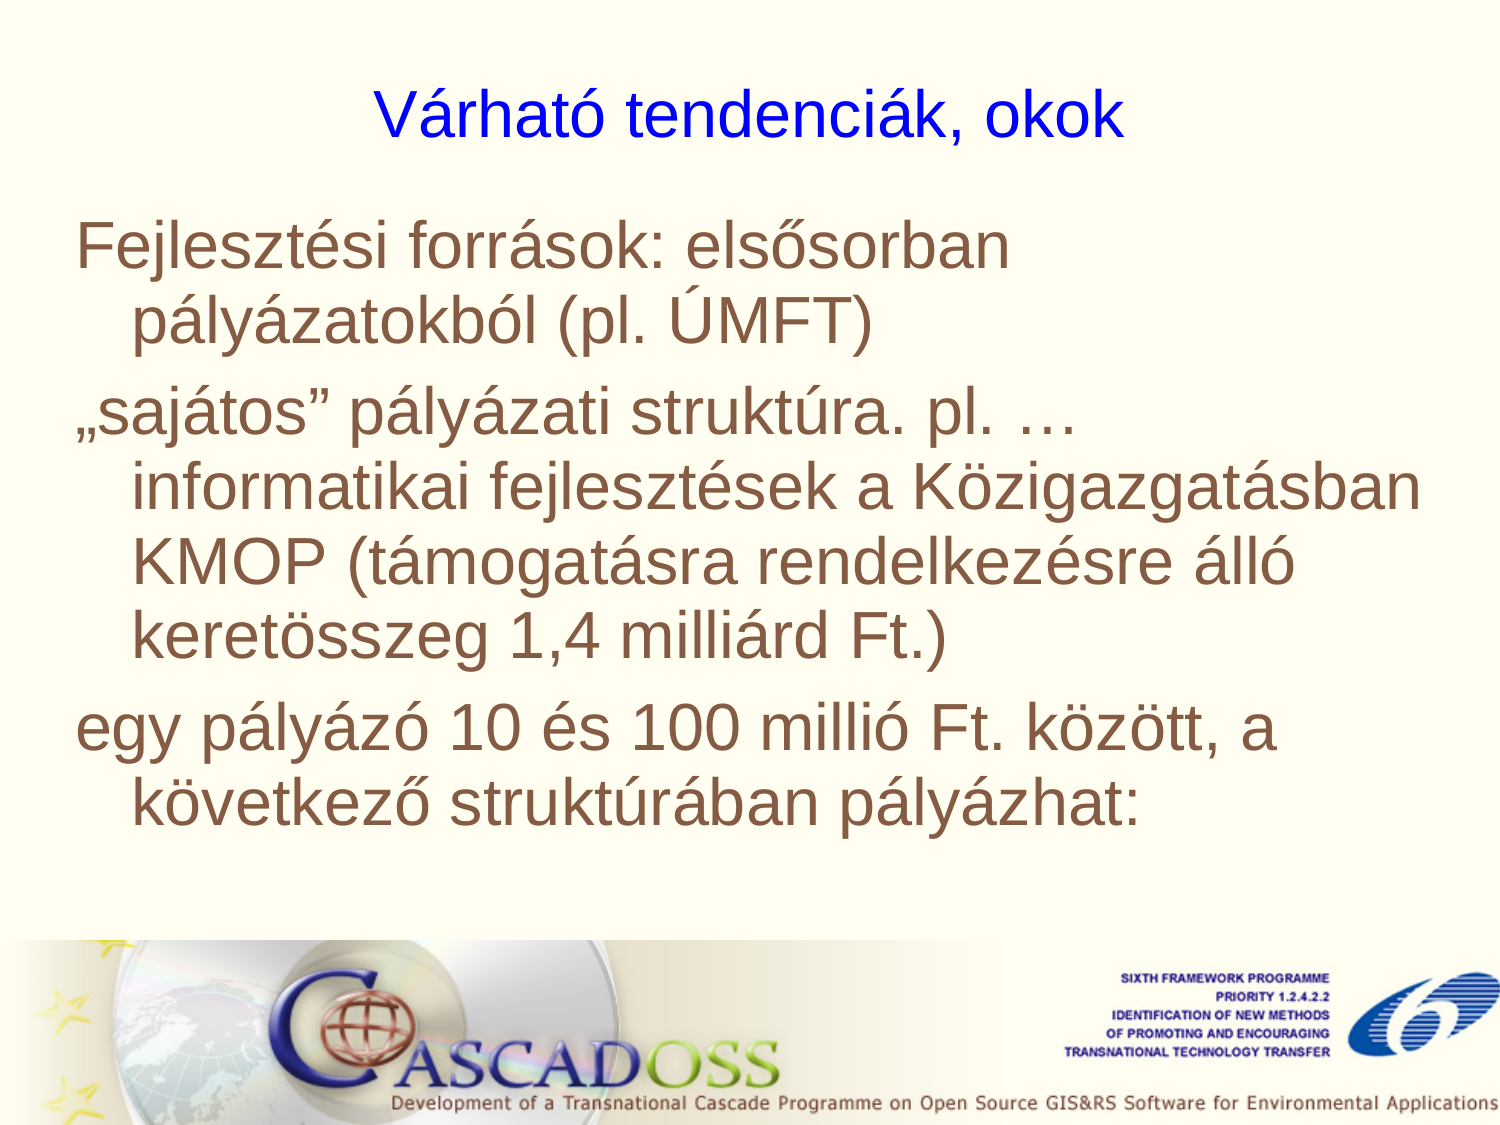

# Várható tendenciák, okok
Fejlesztési források: elsősorban pályázatokból (pl. ÚMFT)
„sajátos” pályázati struktúra. pl. … informatikai fejlesztések a Közigazgatásban KMOP (támogatásra rendelkezésre álló keretösszeg 1,4 milliárd Ft.)
egy pályázó 10 és 100 millió Ft. között, a következő struktúrában pályázhat: